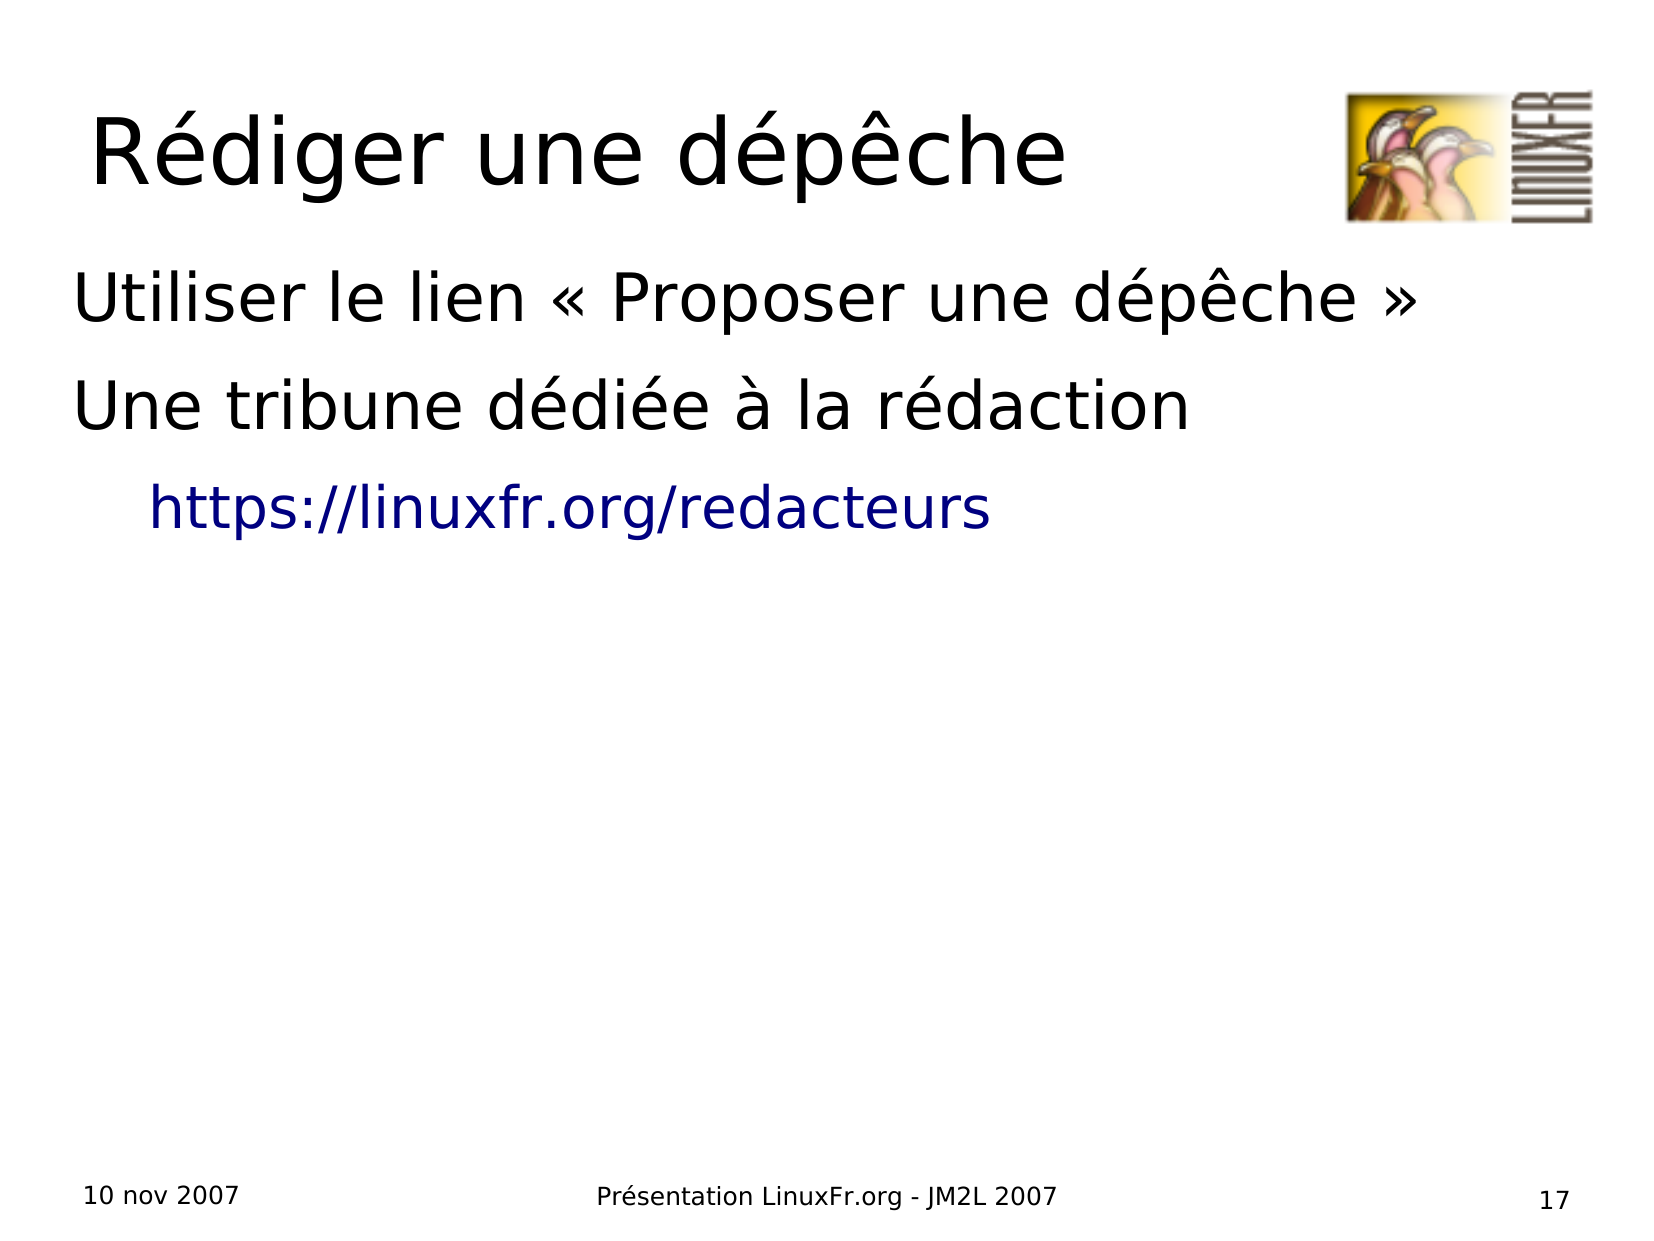

# Rédiger une dépêche
Utiliser le lien « Proposer une dépêche »
Une tribune dédiée à la rédaction
https://linuxfr.org/redacteurs
10 nov 2007
Présentation LinuxFr.org - JM2L 2007
17